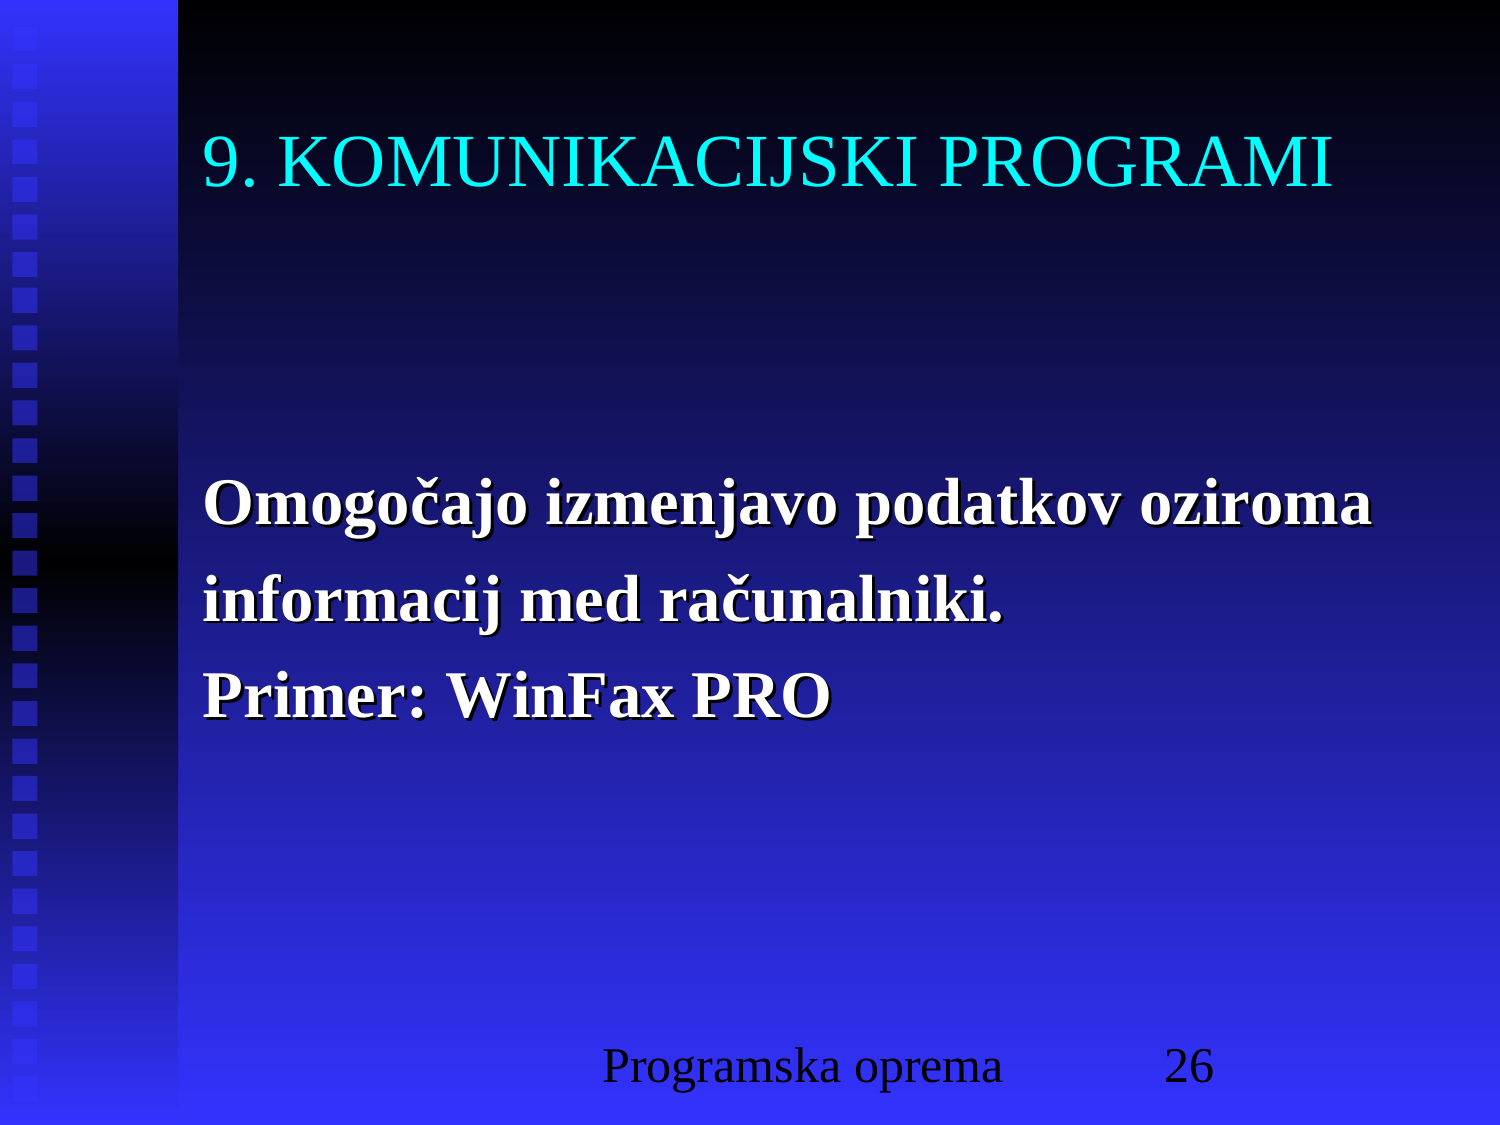

# 9. KOMUNIKACIJSKI PROGRAMI
Omogočajo izmenjavo podatkov oziroma
informacij med računalniki.
Primer: WinFax PRO
Programska oprema
26